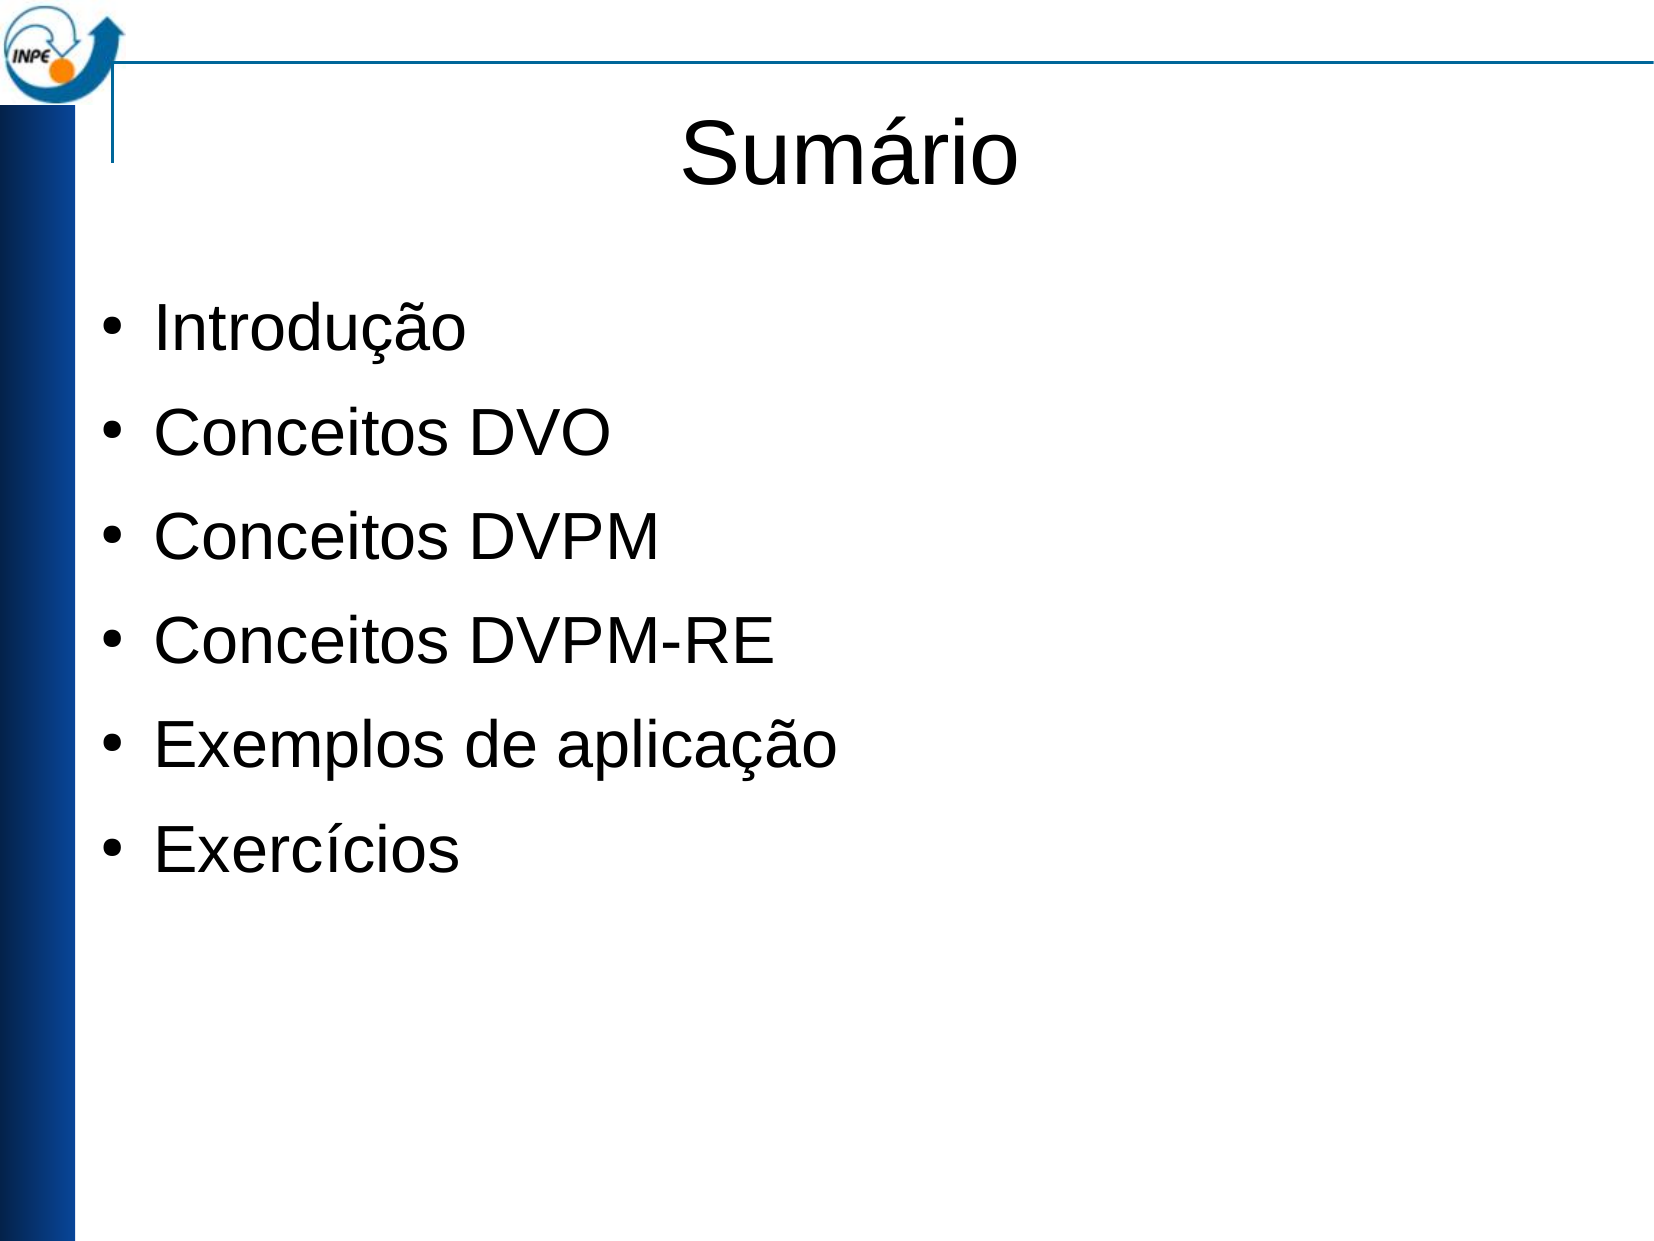

# Sumário
Introdução
Conceitos DVO
Conceitos DVPM
Conceitos DVPM-RE
Exemplos de aplicação
Exercícios